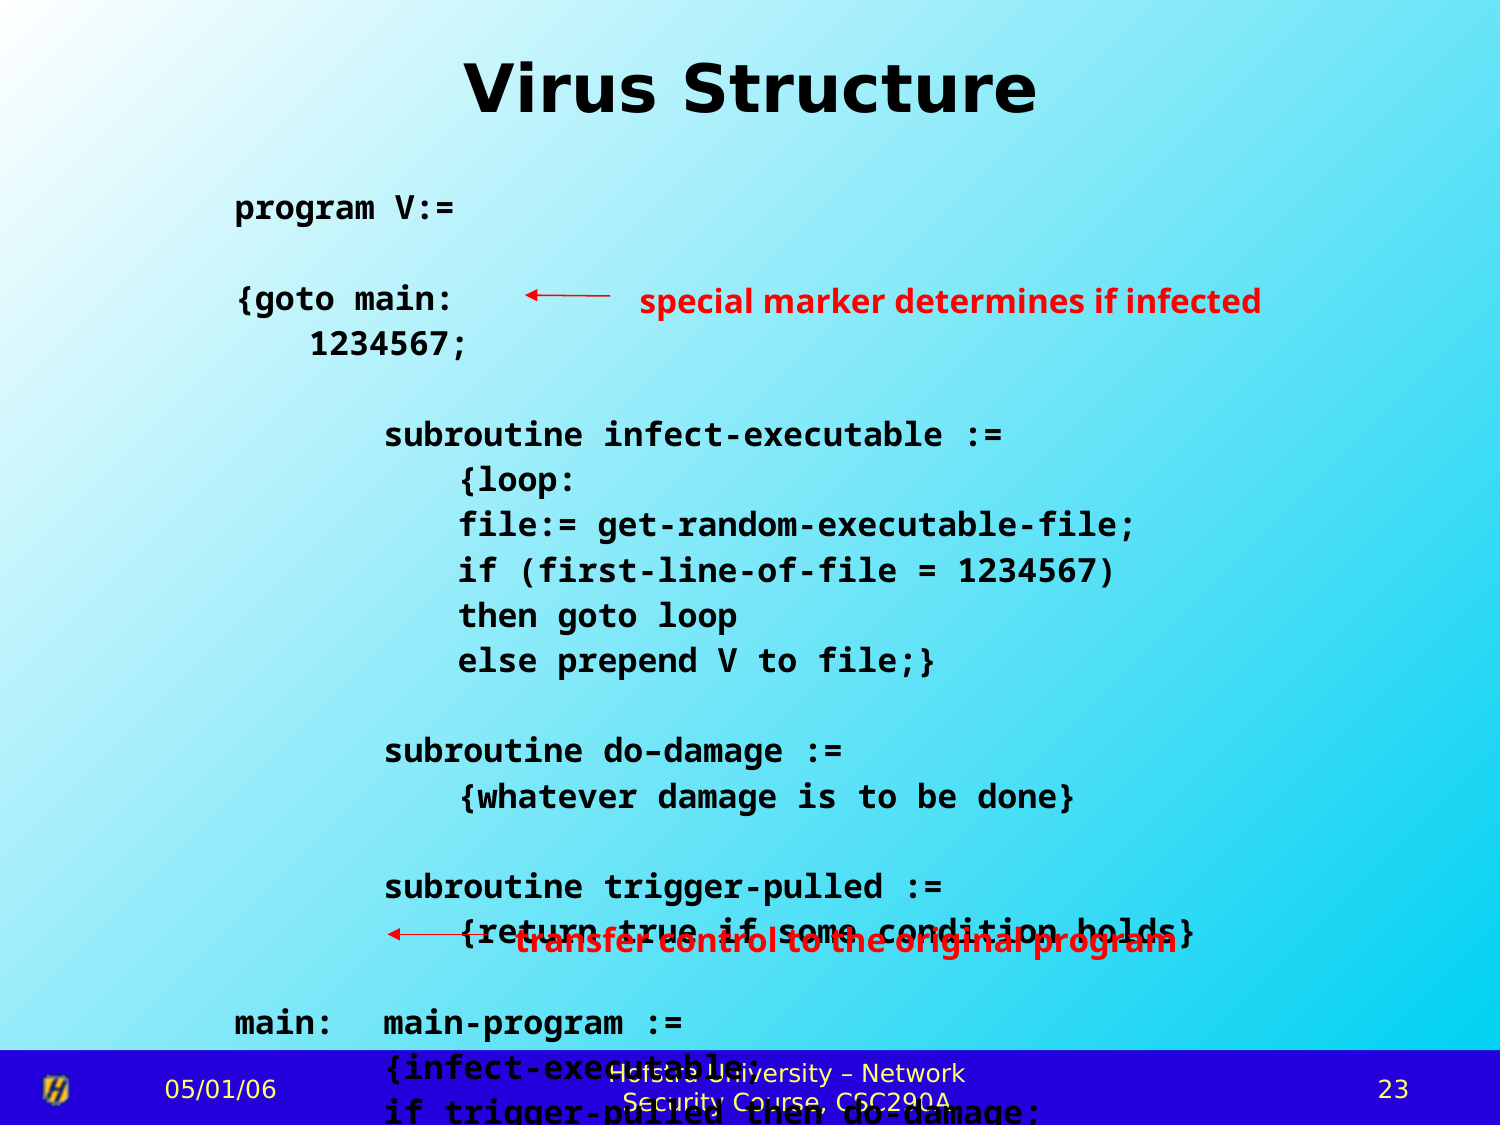

# Virus Structure
program V:=
{goto main:
	1234567;
		subroutine infect-executable :=
			{loop:
			file:= get-random-executable-file;
			if (first-line-of-file = 1234567)
			then goto loop
			else prepend V to file;}
		subroutine do–damage :=
			{whatever damage is to be done}
		subroutine trigger-pulled :=
			{return true if some condition holds}
main:	main-program :=
		{infect-executable;
		if trigger-pulled then do-damage;
		goto next;}
next:
}
special marker determines if infected
transfer control to the original program
23